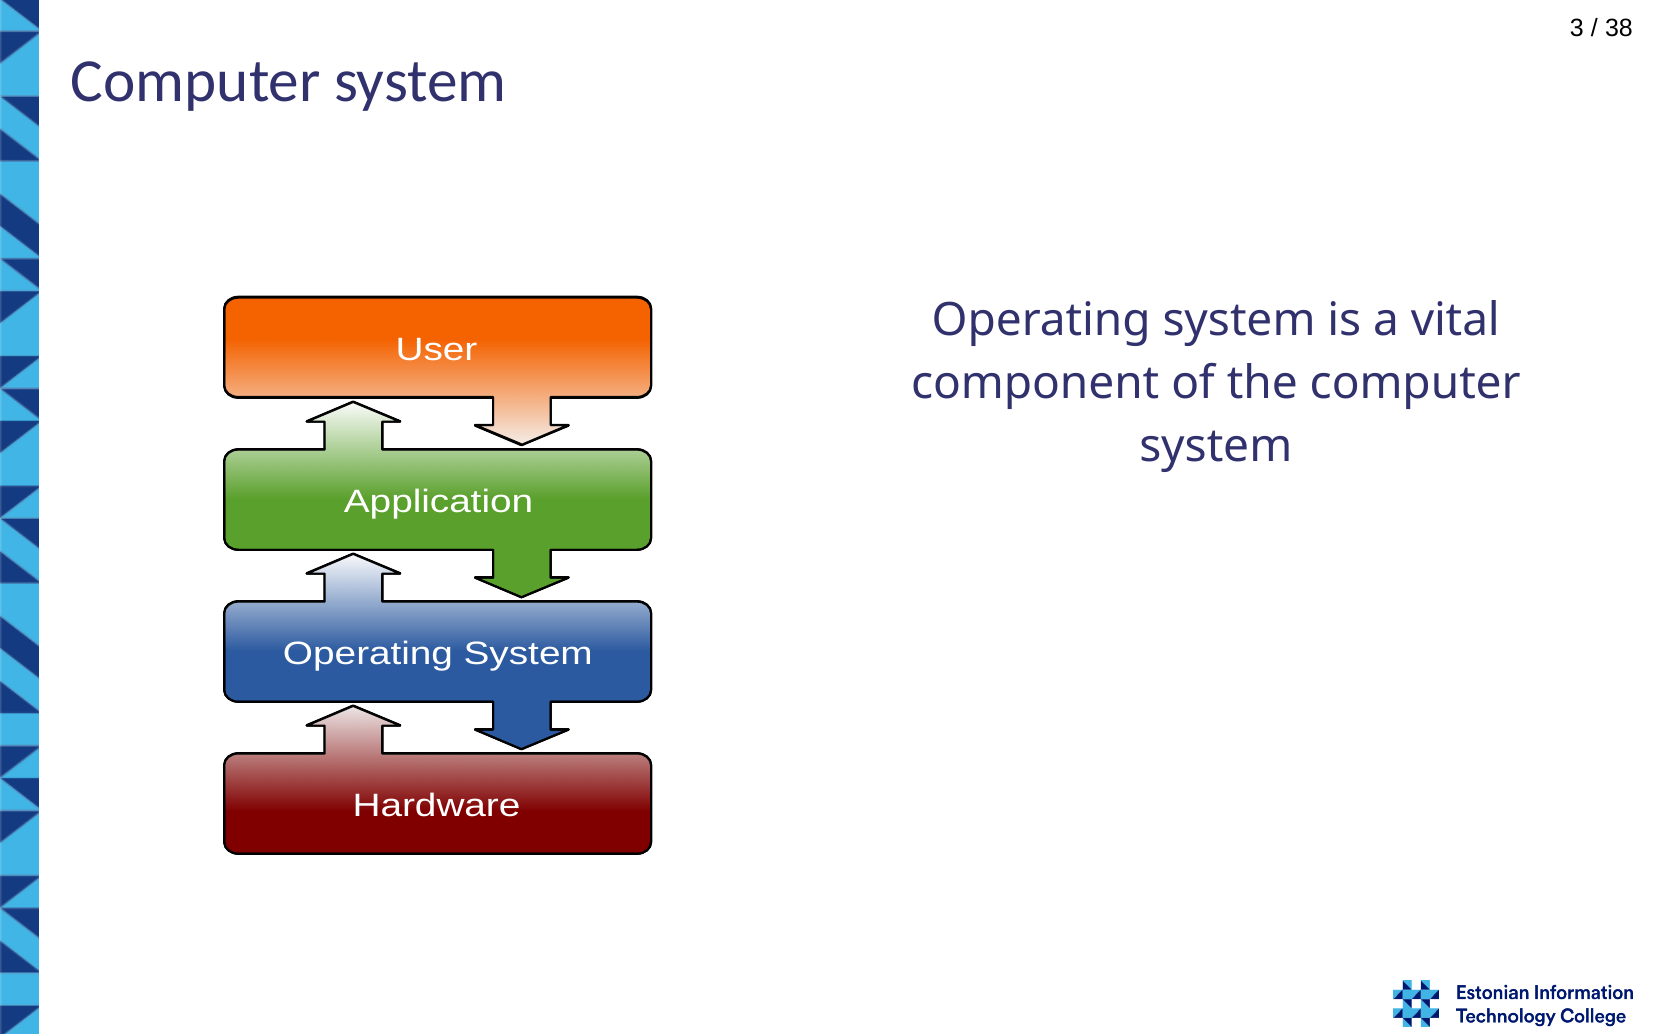

# Computer system
Operating system is a vital component of the computer system